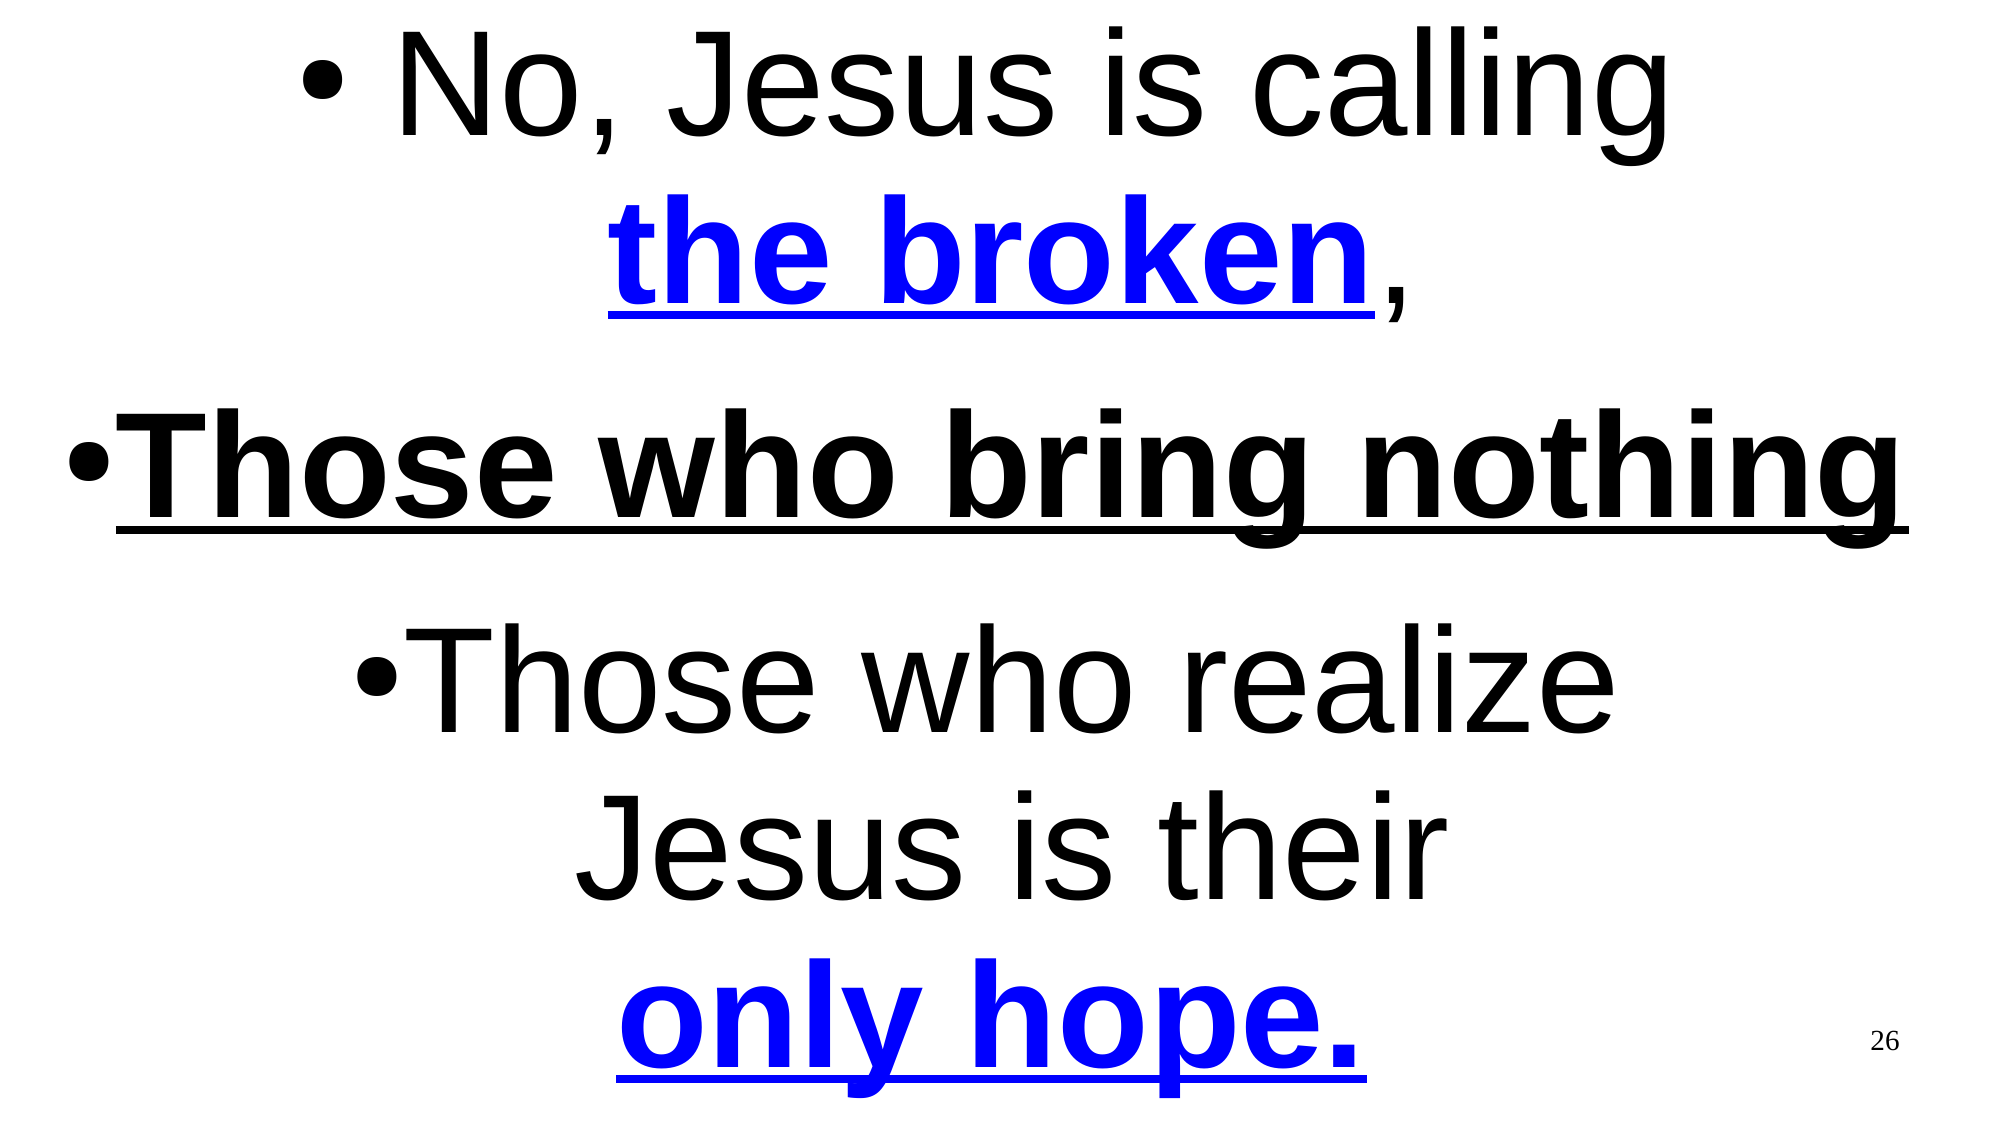

# No, Jesus is calling the broken,
Those who bring nothing
Those who realize
Jesus is their
only hope.
26